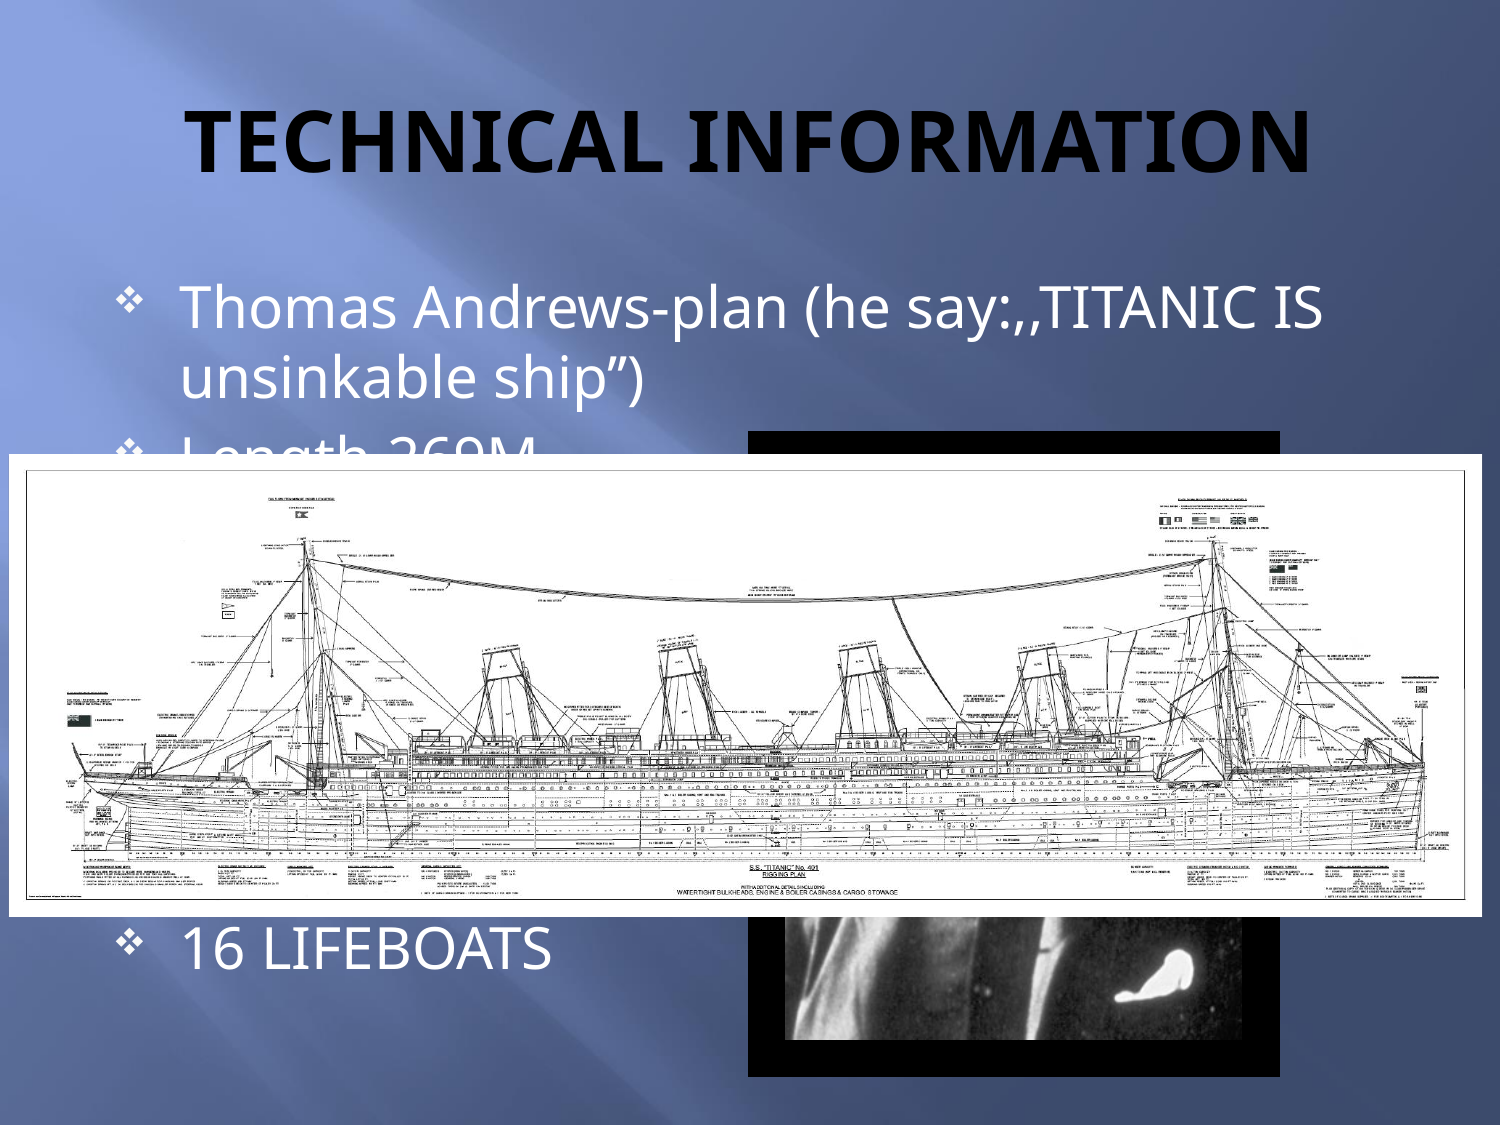

# TECHNICAL INFORMATION
Thomas Andrews-plan (he say:,,TITANIC IS unsinkable ship’’)
Length 269M
WIdtH 28M
HEIGHT 53M
WEIGHT 52 000t
4 chimneys
29 pans
16 LIFEBOATS